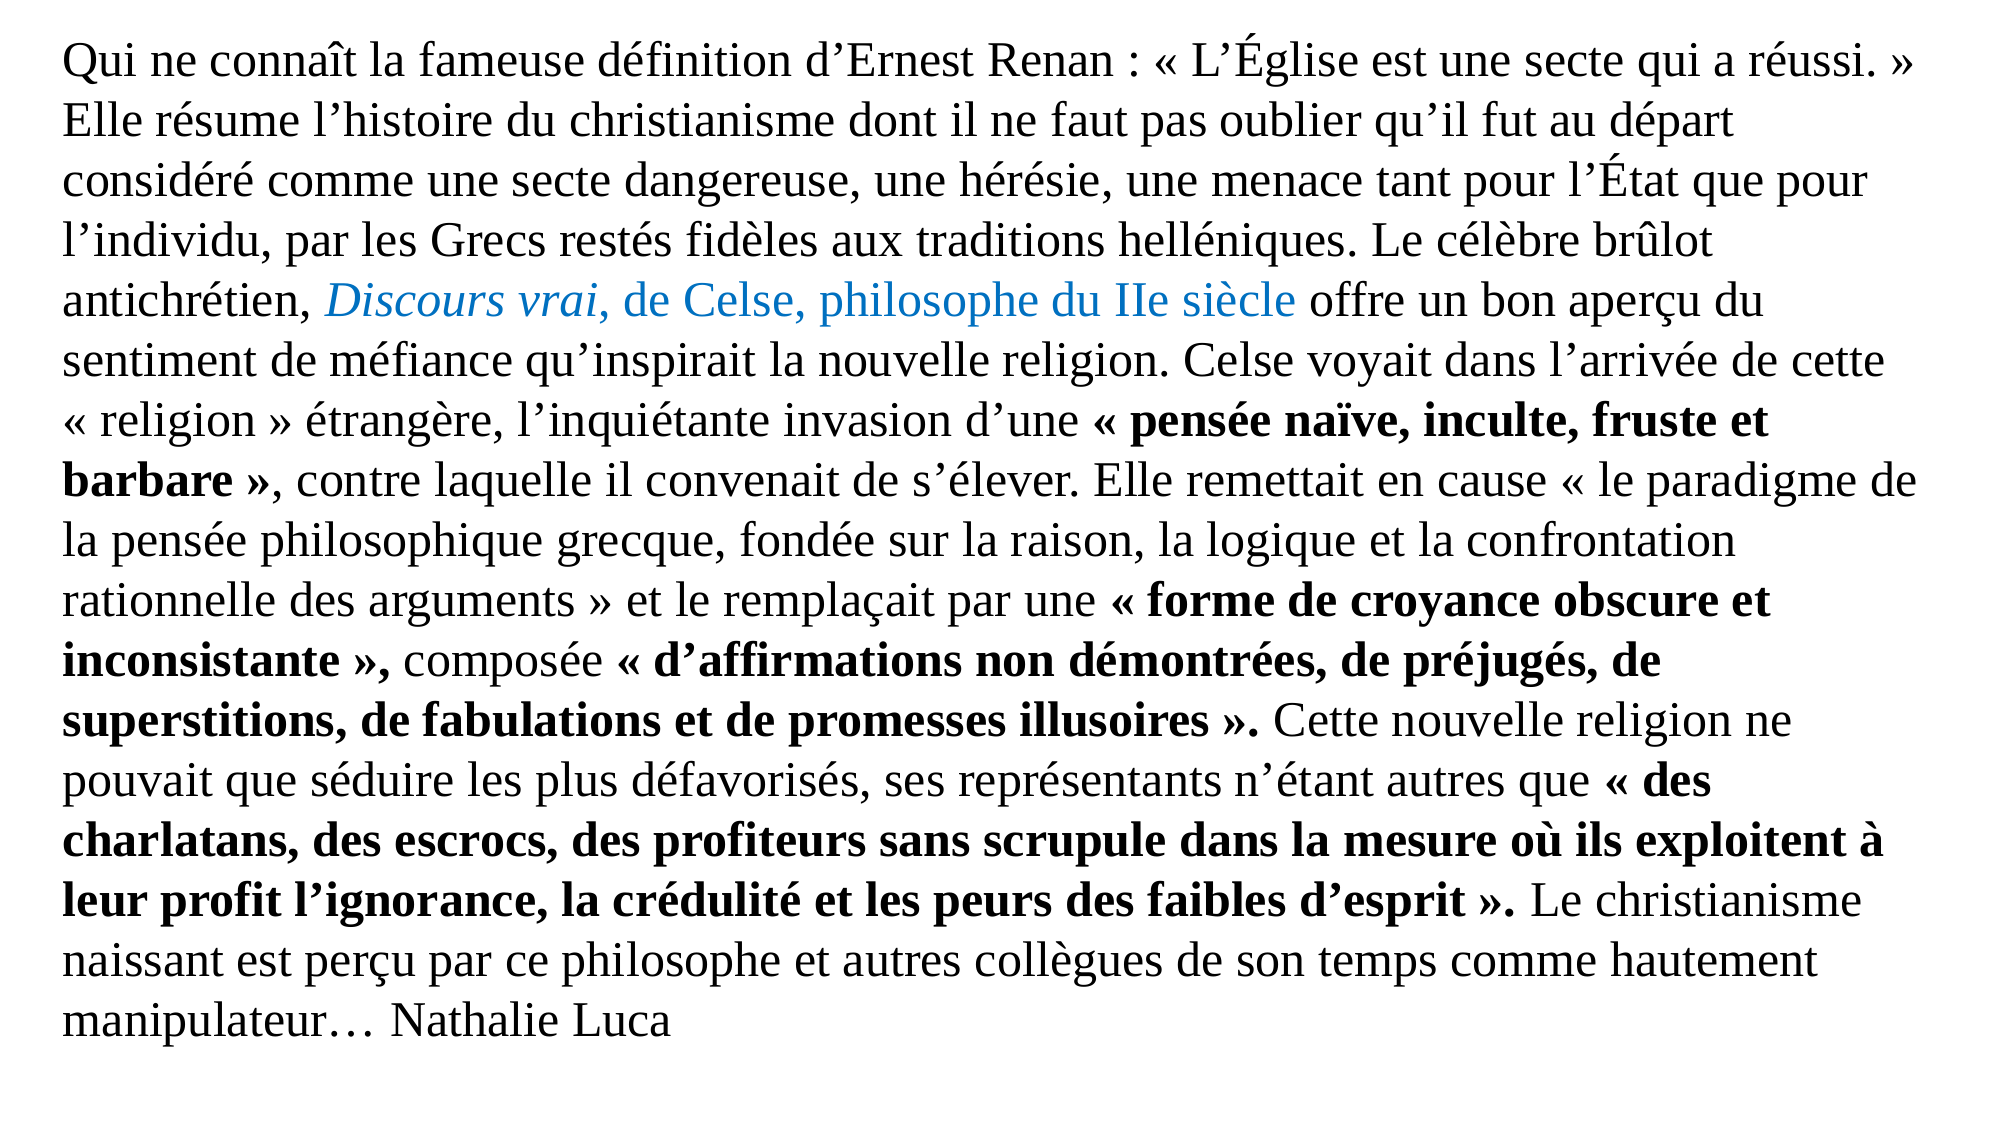

Qui ne connaît la fameuse définition d’Ernest Renan : « L’Église est une secte qui a réussi. » Elle résume l’histoire du christianisme dont il ne faut pas oublier qu’il fut au départ considéré comme une secte dangereuse, une hérésie, une menace tant pour l’État que pour l’individu, par les Grecs restés fidèles aux traditions helléniques. Le célèbre brûlot antichrétien, Discours vrai, de Celse, philosophe du IIe siècle offre un bon aperçu du sentiment de méfiance qu’inspirait la nouvelle religion. Celse voyait dans l’arrivée de cette « religion » étrangère, l’inquiétante invasion d’une « pensée naïve, inculte, fruste et barbare », contre laquelle il convenait de s’élever. Elle remettait en cause « le paradigme de la pensée philosophique grecque, fondée sur la raison, la logique et la confrontation rationnelle des arguments » et le remplaçait par une « forme de croyance obscure et inconsistante », composée « d’affirmations non démontrées, de préjugés, de superstitions, de fabulations et de promesses illusoires ». Cette nouvelle religion ne pouvait que séduire les plus défavorisés, ses représentants n’étant autres que « des charlatans, des escrocs, des profiteurs sans scrupule dans la mesure où ils exploitent à leur profit l’ignorance, la crédulité et les peurs des faibles d’esprit ». Le christianisme naissant est perçu par ce philosophe et autres collègues de son temps comme hautement manipulateur… Nathalie Luca